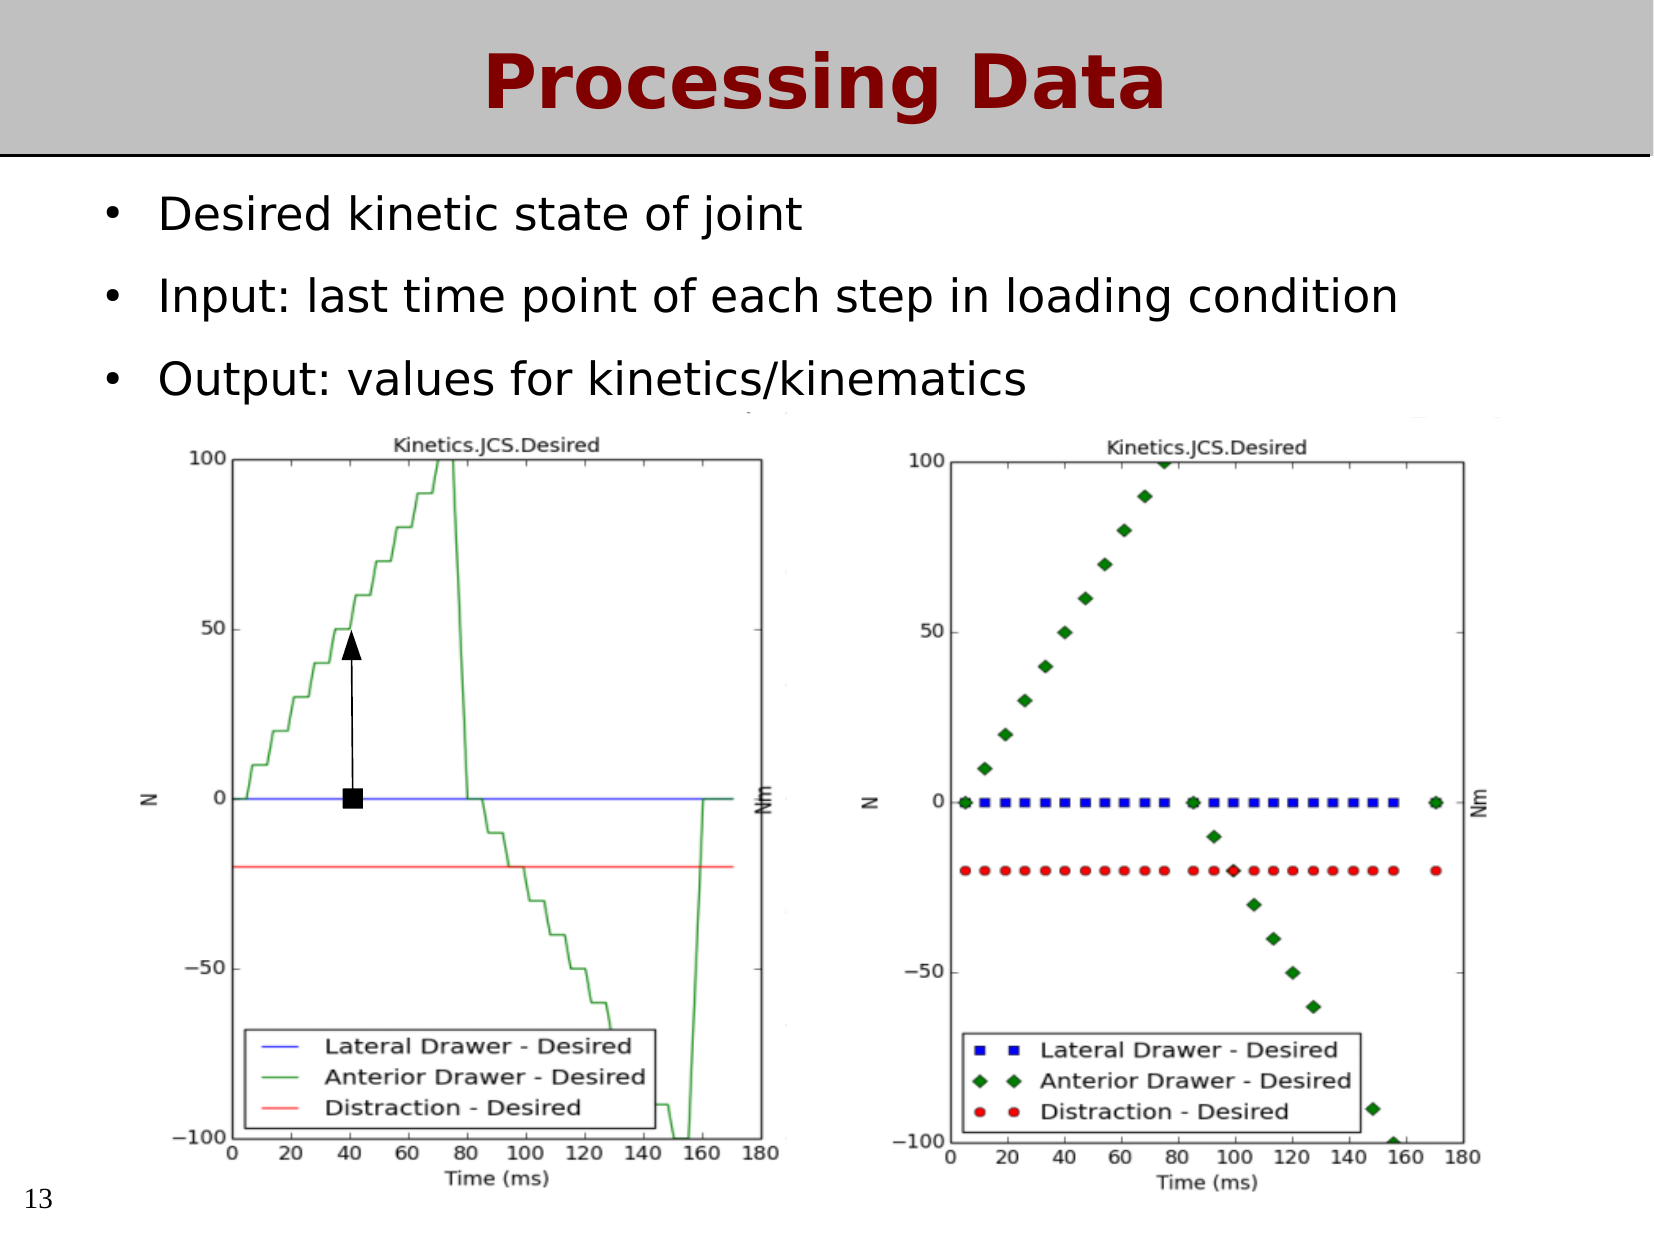

Processing Data
# Desired kinetic state of joint
Input: last time point of each step in loading condition
Output: values for kinetics/kinematics